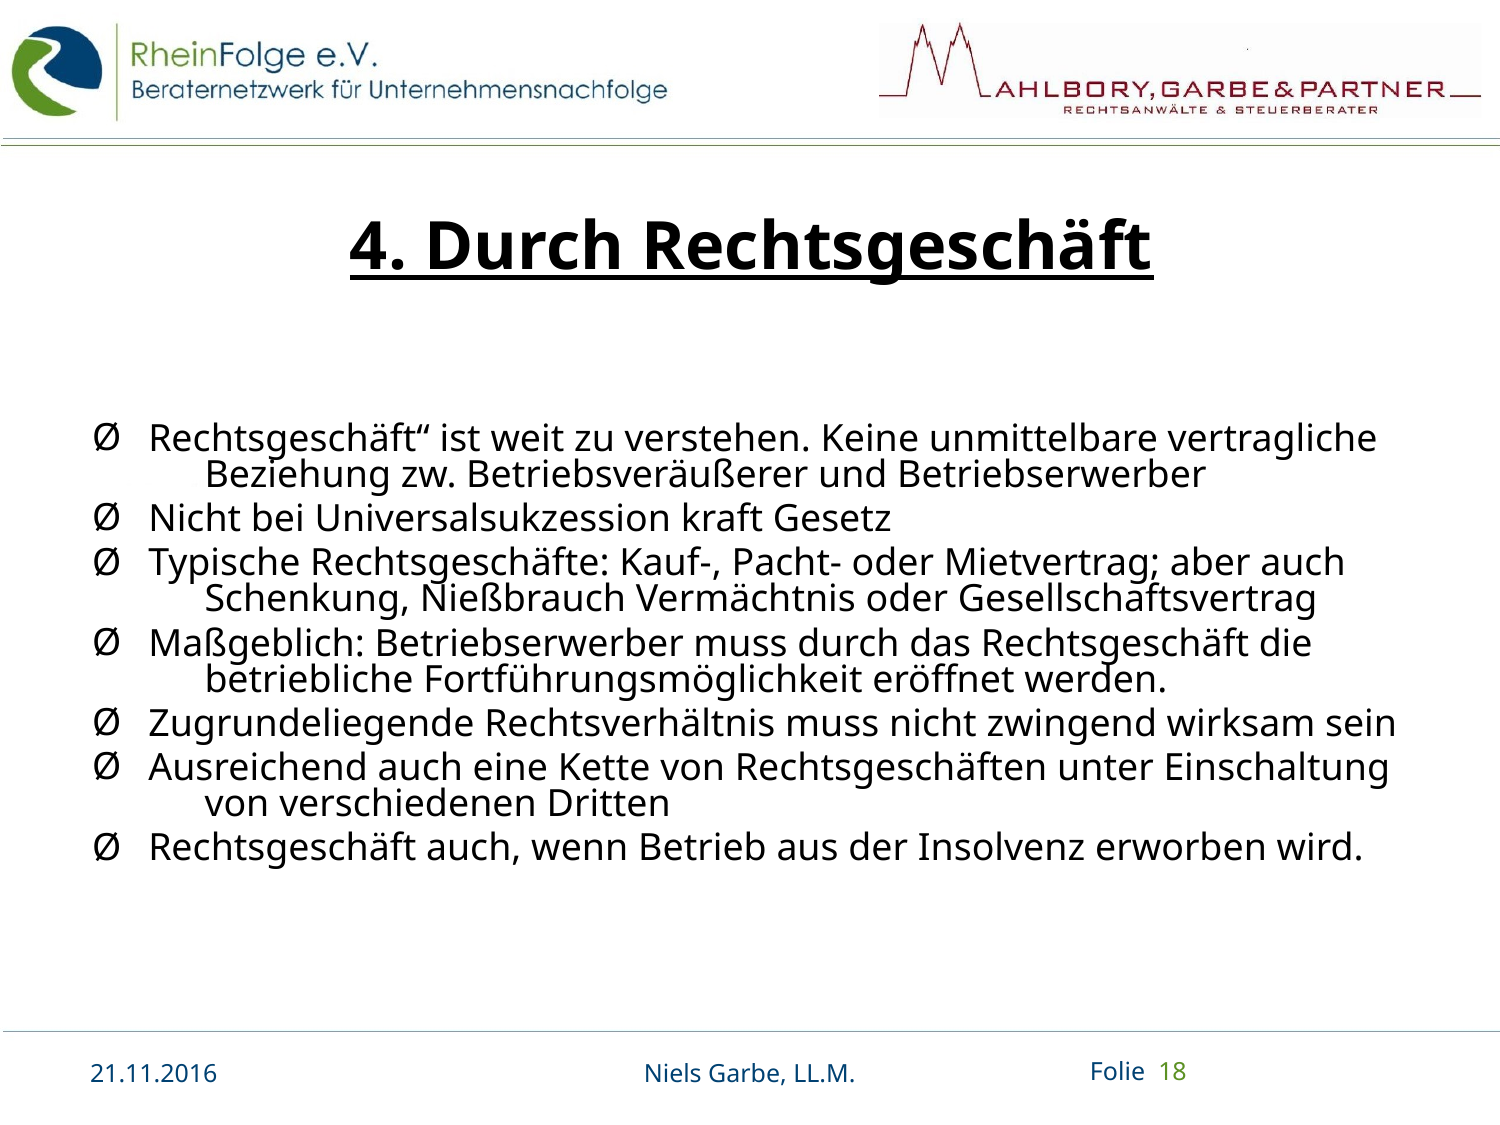

# 4. Durch Rechtsgeschäft
Rechtsgeschäft“ ist weit zu verstehen. Keine unmittelbare vertragliche Beziehung zw. Betriebsveräußerer und Betriebserwerber
Nicht bei Universalsukzession kraft Gesetz
Typische Rechtsgeschäfte: Kauf-, Pacht- oder Mietvertrag; aber auch Schenkung, Nießbrauch Vermächtnis oder Gesellschaftsvertrag
Maßgeblich: Betriebserwerber muss durch das Rechtsgeschäft die betriebliche Fortführungsmöglichkeit eröffnet werden.
Zugrundeliegende Rechtsverhältnis muss nicht zwingend wirksam sein
Ausreichend auch eine Kette von Rechtsgeschäften unter Einschaltung von verschiedenen Dritten
Rechtsgeschäft auch, wenn Betrieb aus der Insolvenz erworben wird.
21.11.2016
Niels Garbe, LL.M.
Folie